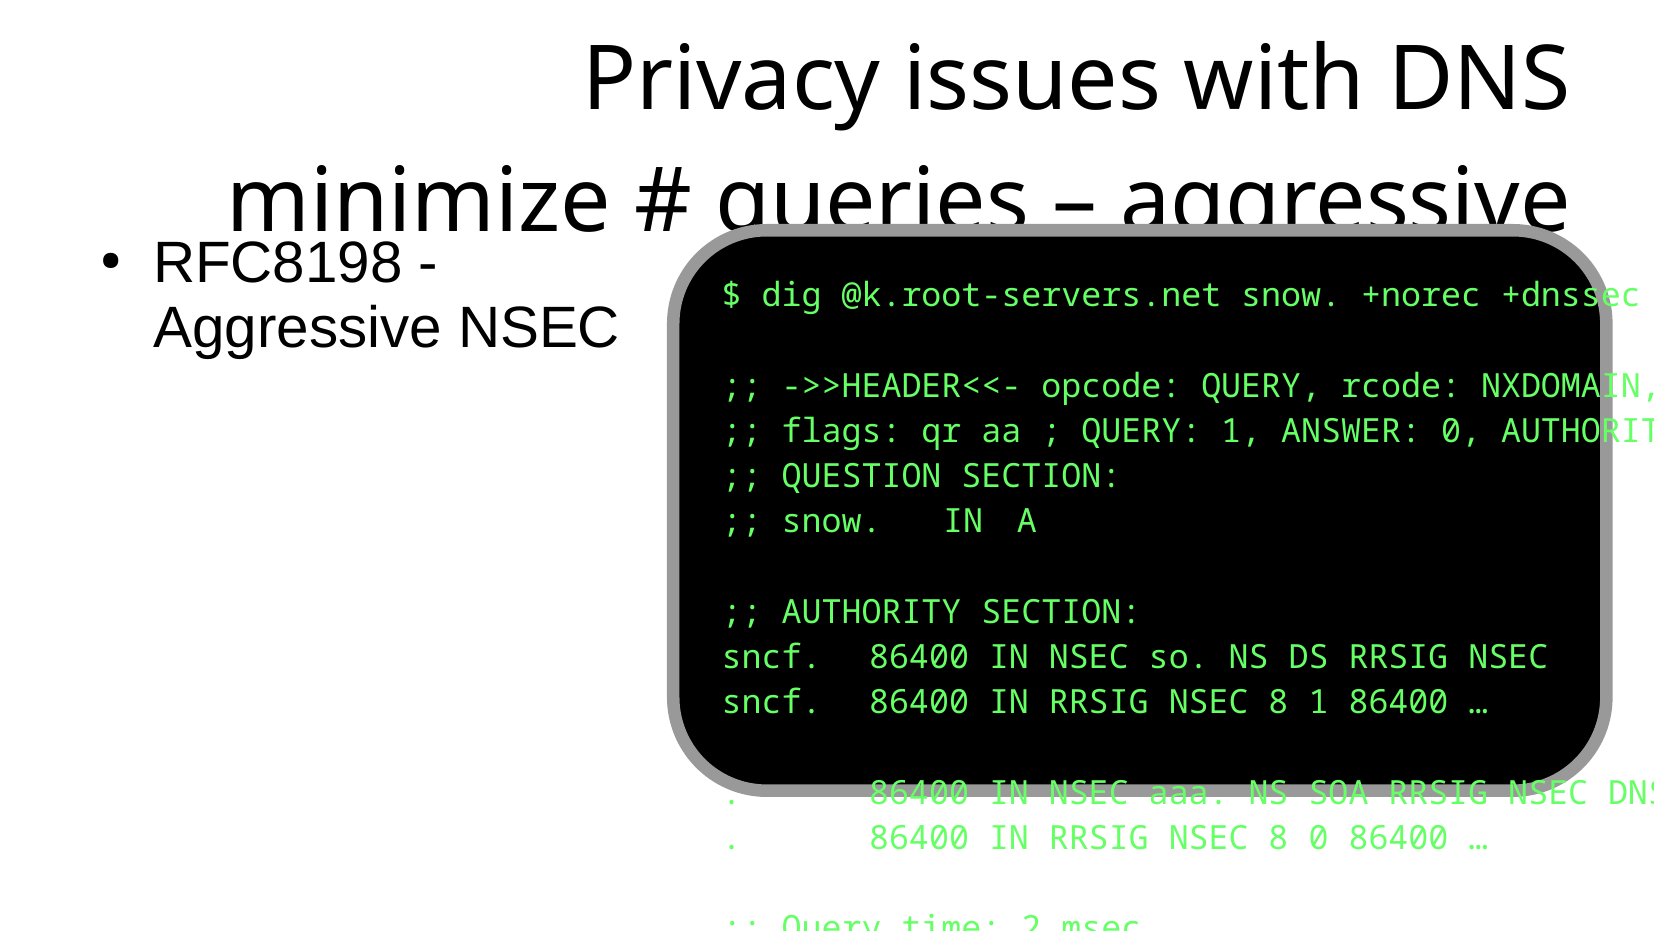

# Privacy issues with DNS minimize # queries – aggressive NSEC
RFC8198 -
Aggressive NSEC
$ dig @k.root-servers.net snow. +norec +dnssec
;; ->>HEADER<<- opcode: QUERY, rcode: NXDOMAIN, id:
;; flags: qr aa ; QUERY: 1, ANSWER: 0, AUTHORITY: 6
;; QUESTION SECTION:
;; snow.	IN	A
;; AUTHORITY SECTION:
sncf.	86400 IN NSEC so. NS DS RRSIG NSEC
sncf.	86400 IN RRSIG NSEC 8 1 86400 …
.		86400 IN NSEC aaa. NS SOA RRSIG NSEC DNSKEY
.		86400 IN RRSIG NSEC 8 0 86400 …
;; Query time: 2 msec